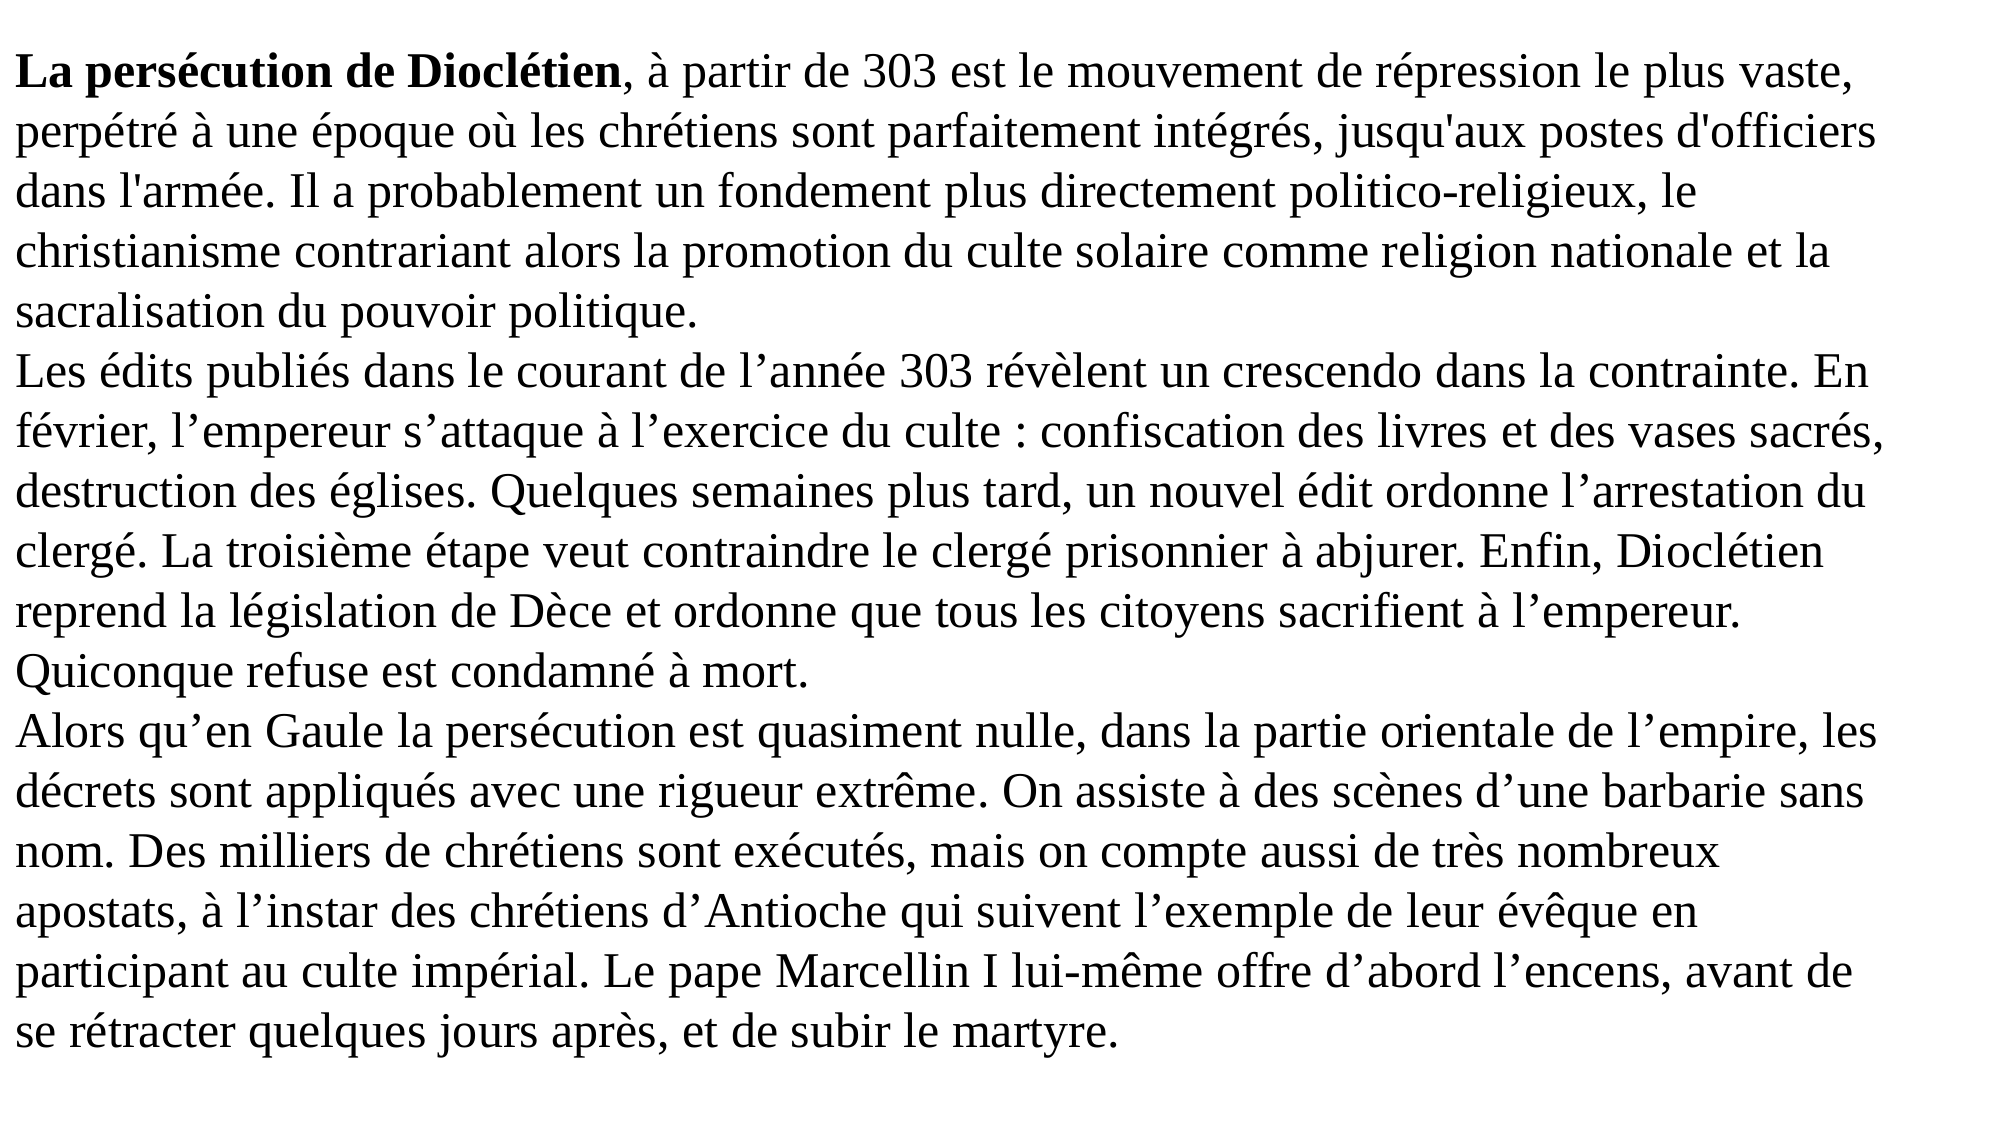

La persécution de Dioclétien, à partir de 303 est le mouvement de répression le plus vaste, perpétré à une époque où les chrétiens sont parfaitement intégrés, jusqu'aux postes d'officiers dans l'armée. Il a probablement un fondement plus directement politico-religieux, le christianisme contrariant alors la promotion du culte solaire comme religion nationale et la sacralisation du pouvoir politique.
Les édits publiés dans le courant de l’année 303 révèlent un crescendo dans la contrainte. En février, l’empereur s’attaque à l’exercice du culte : confiscation des livres et des vases sacrés, destruction des églises. Quelques semaines plus tard, un nouvel édit ordonne l’arrestation du clergé. La troisième étape veut contraindre le clergé prisonnier à abjurer. Enfin, Dioclétien reprend la législation de Dèce et ordonne que tous les citoyens sacrifient à l’empereur. Quiconque refuse est condamné à mort.
Alors qu’en Gaule la persécution est quasiment nulle, dans la partie orientale de l’empire, les décrets sont appliqués avec une rigueur extrême. On assiste à des scènes d’une barbarie sans nom. Des milliers de chrétiens sont exécutés, mais on compte aussi de très nombreux apostats, à l’instar des chrétiens d’Antioche qui suivent l’exemple de leur évêque en participant au culte impérial. Le pape Marcellin I lui-même offre d’abord l’encens, avant de se rétracter quelques jours après, et de subir le martyre.